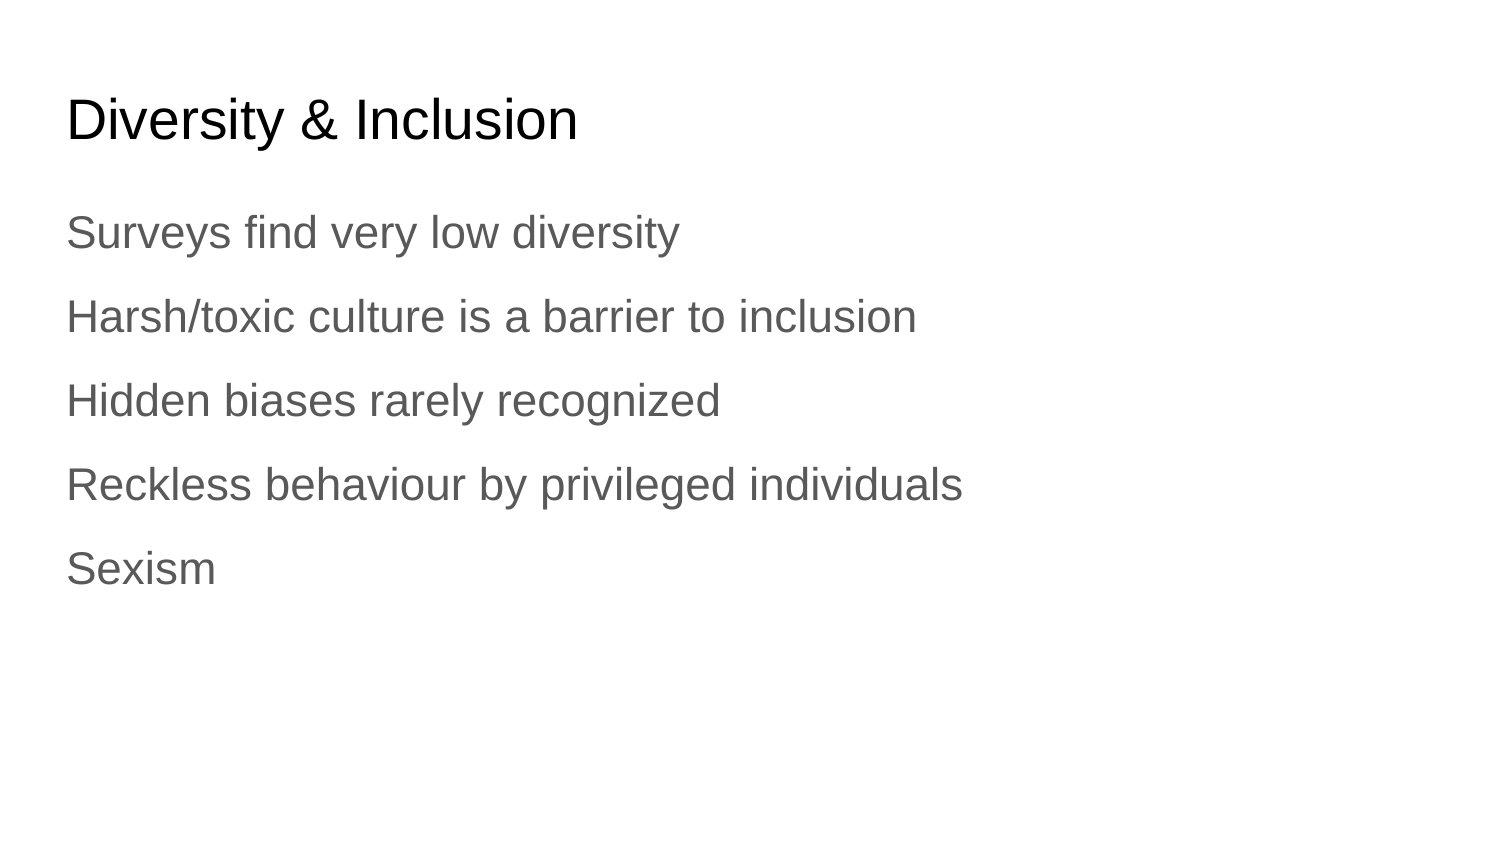

# Diversity & Inclusion
Surveys find very low diversity
Harsh/toxic culture is a barrier to inclusion
Hidden biases rarely recognized
Reckless behaviour by privileged individuals
Sexism